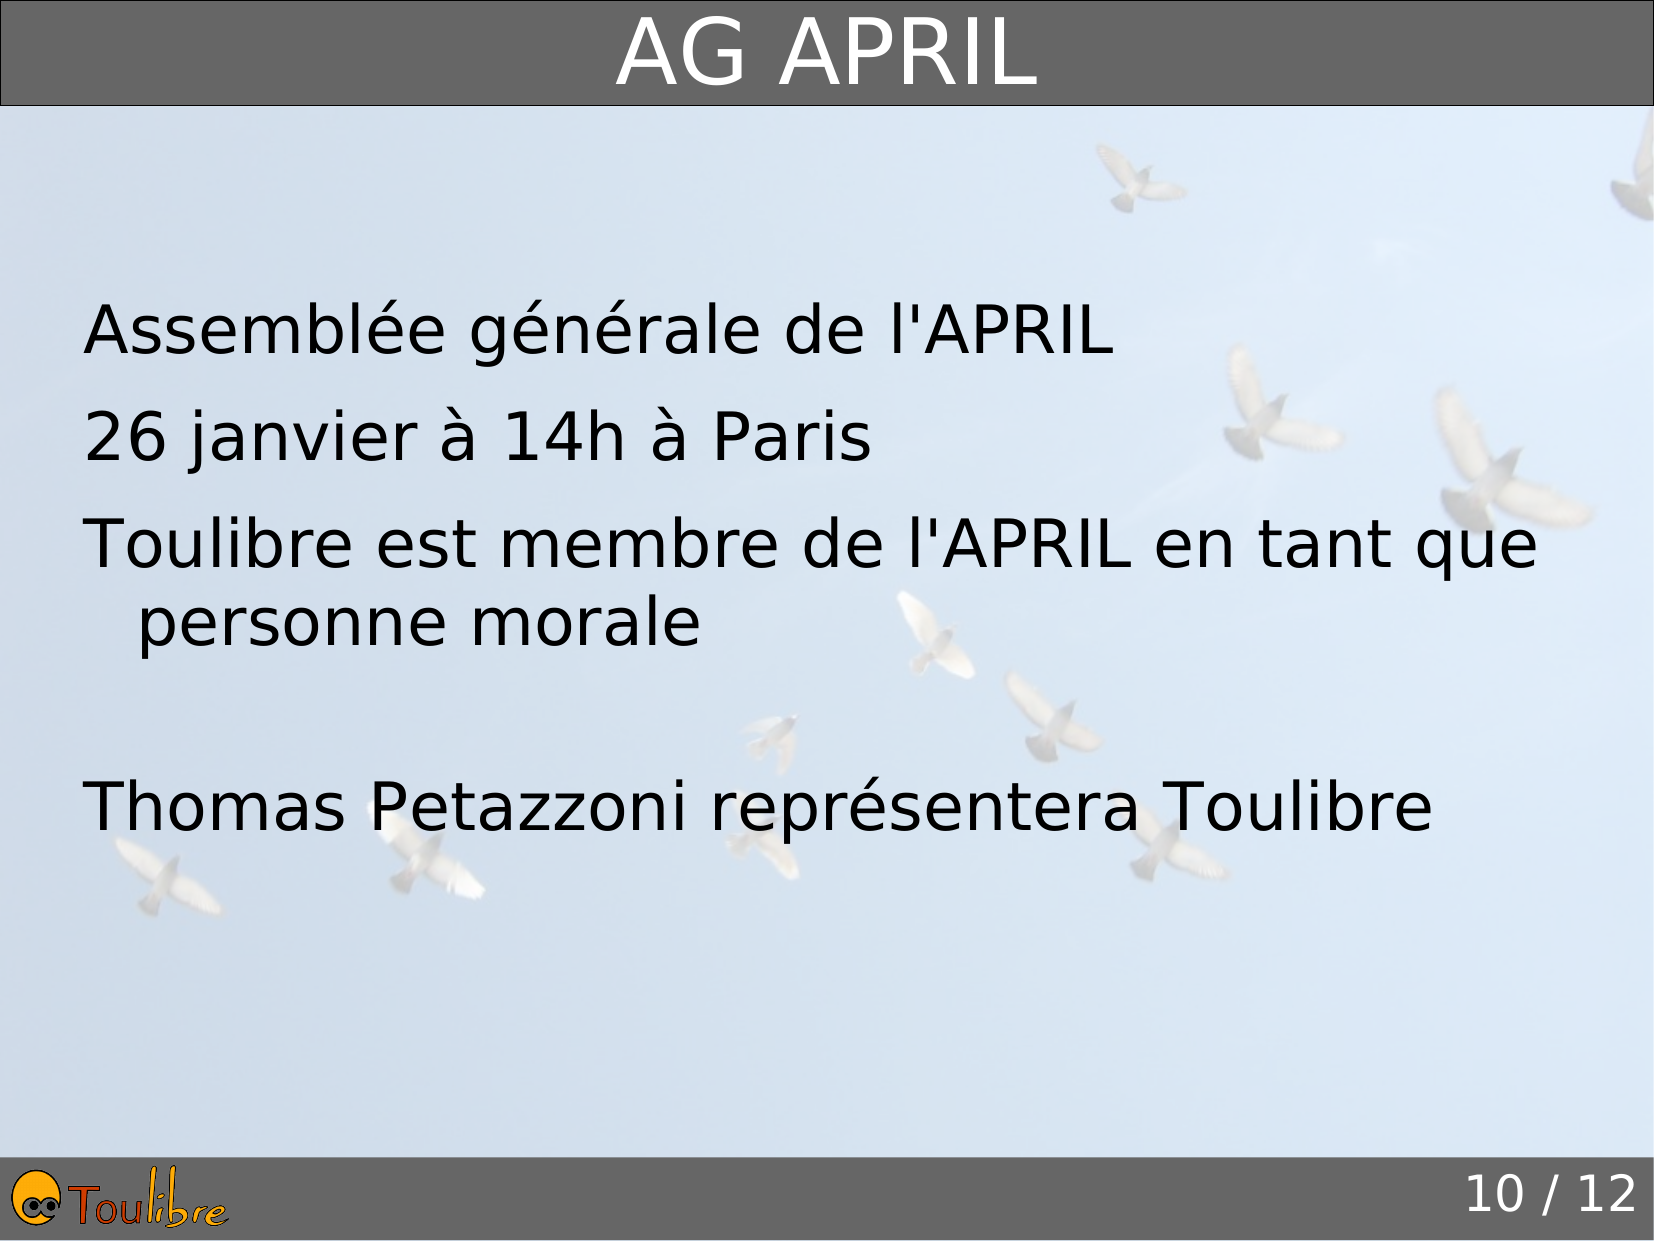

# AG APRIL
Assemblée générale de l'APRIL
26 janvier à 14h à Paris
Toulibre est membre de l'APRIL en tant que personne morale
Thomas Petazzoni représentera Toulibre